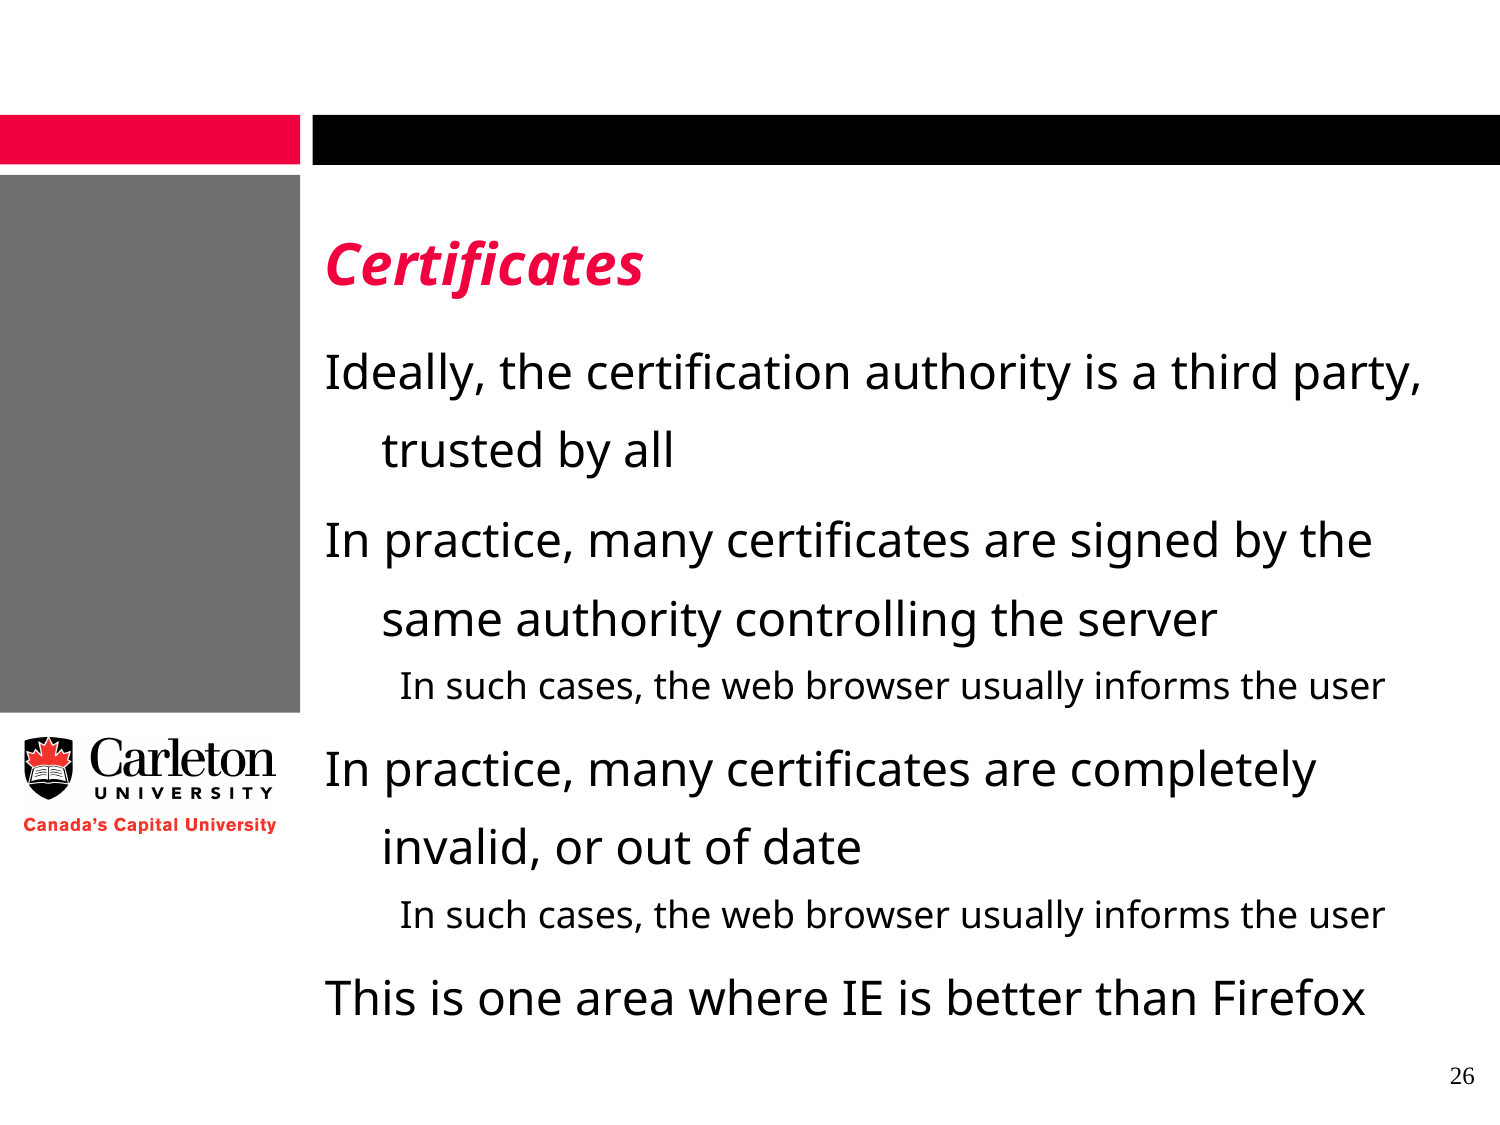

# Certificates
Ideally, the certification authority is a third party, trusted by all
In practice, many certificates are signed by the same authority controlling the server
In such cases, the web browser usually informs the user
In practice, many certificates are completely invalid, or out of date
In such cases, the web browser usually informs the user
This is one area where IE is better than Firefox
26